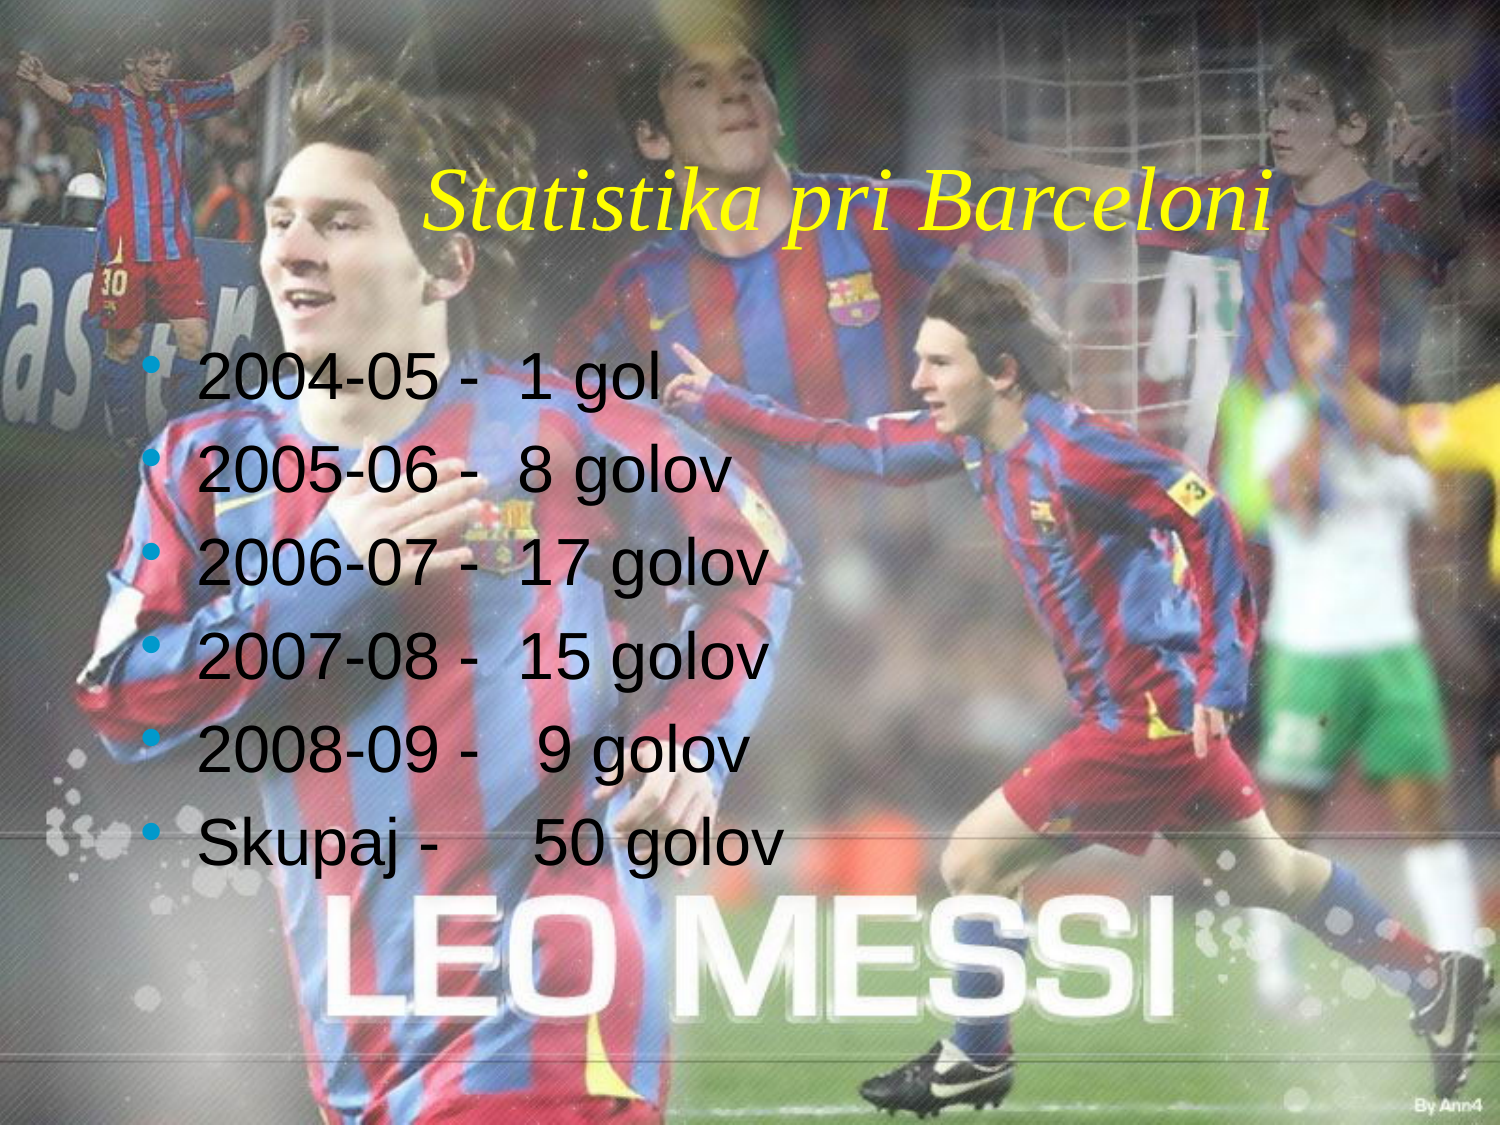

# Statistika pri Barceloni
2004-05 - 1 gol
2005-06 - 8 golov
2006-07 - 17 golov
2007-08 - 15 golov
2008-09 - 9 golov
Skupaj - 50 golov